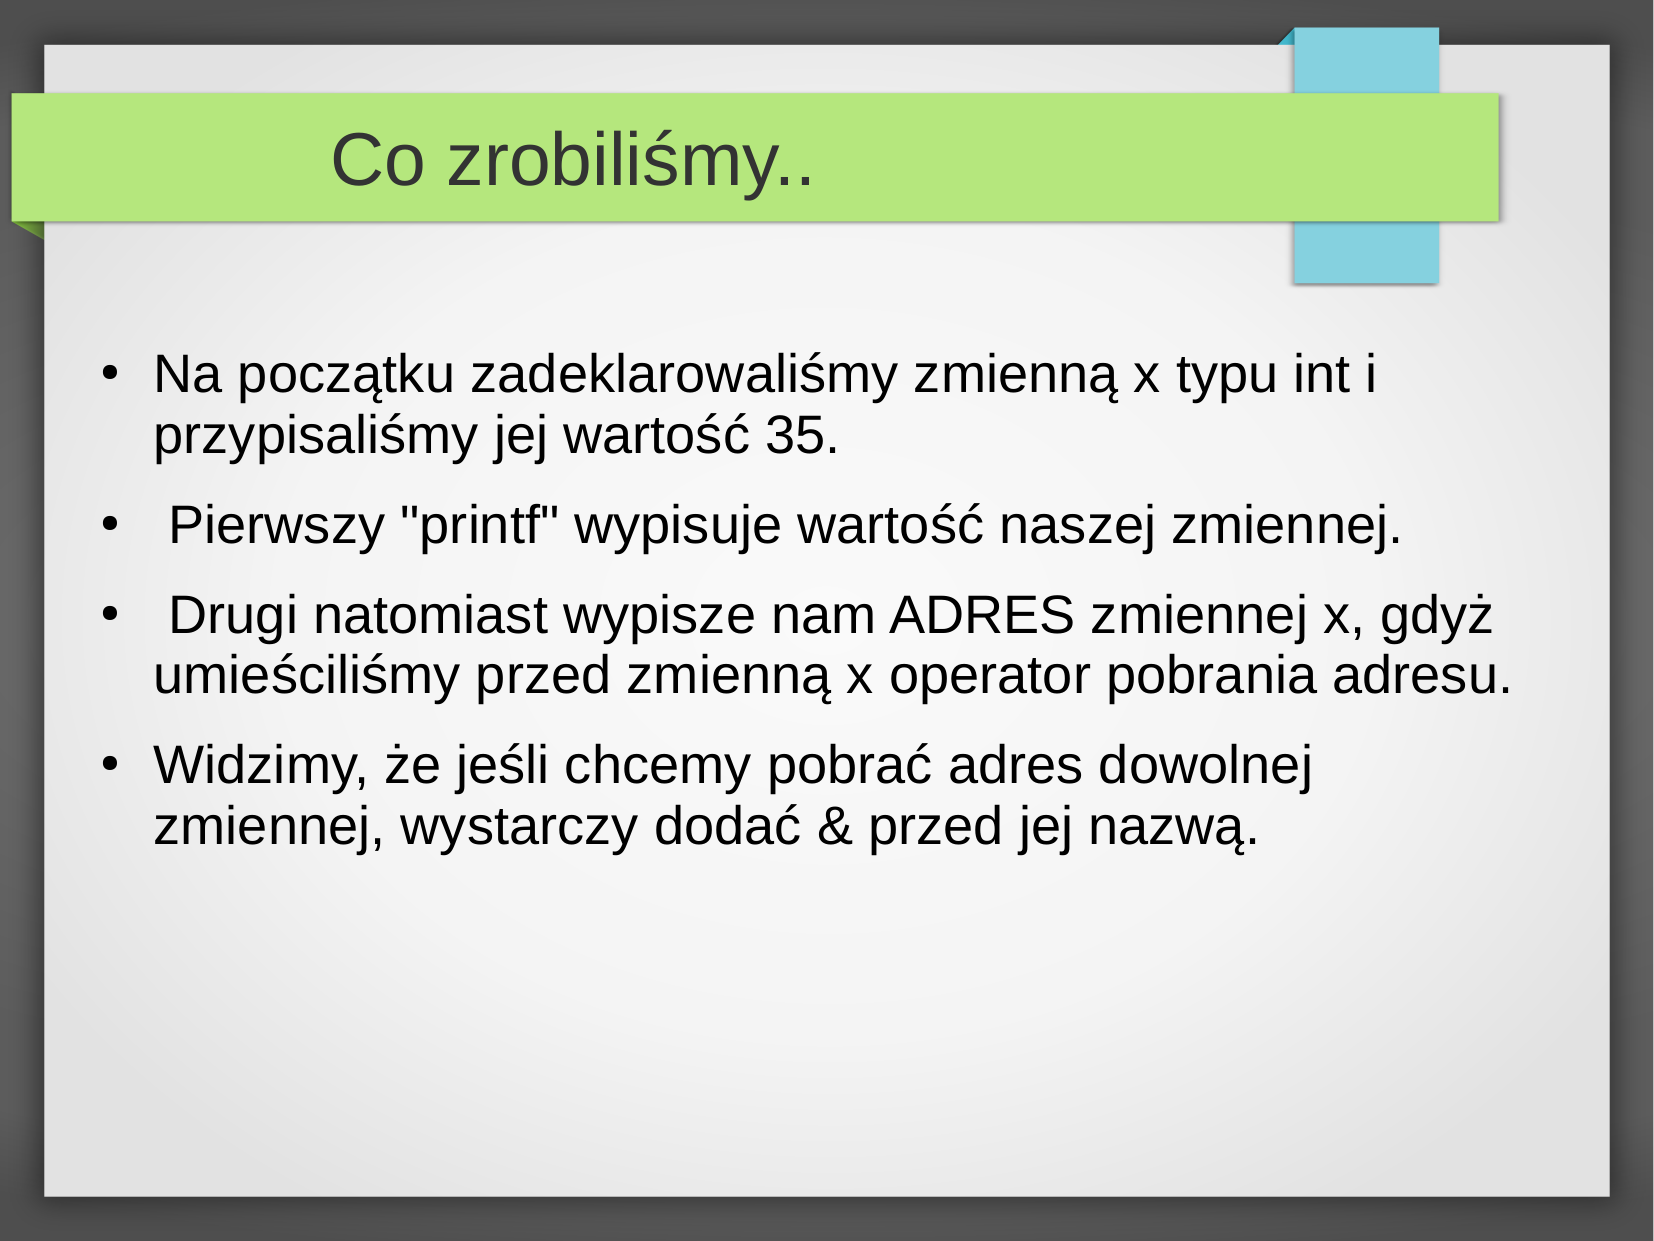

# Co zrobiliśmy..
Na początku zadeklarowaliśmy zmienną x typu int i przypisaliśmy jej wartość 35.
 Pierwszy "printf" wypisuje wartość naszej zmiennej.
 Drugi natomiast wypisze nam ADRES zmiennej x, gdyż umieściliśmy przed zmienną x operator pobrania adresu.
Widzimy, że jeśli chcemy pobrać adres dowolnej zmiennej, wystarczy dodać & przed jej nazwą.